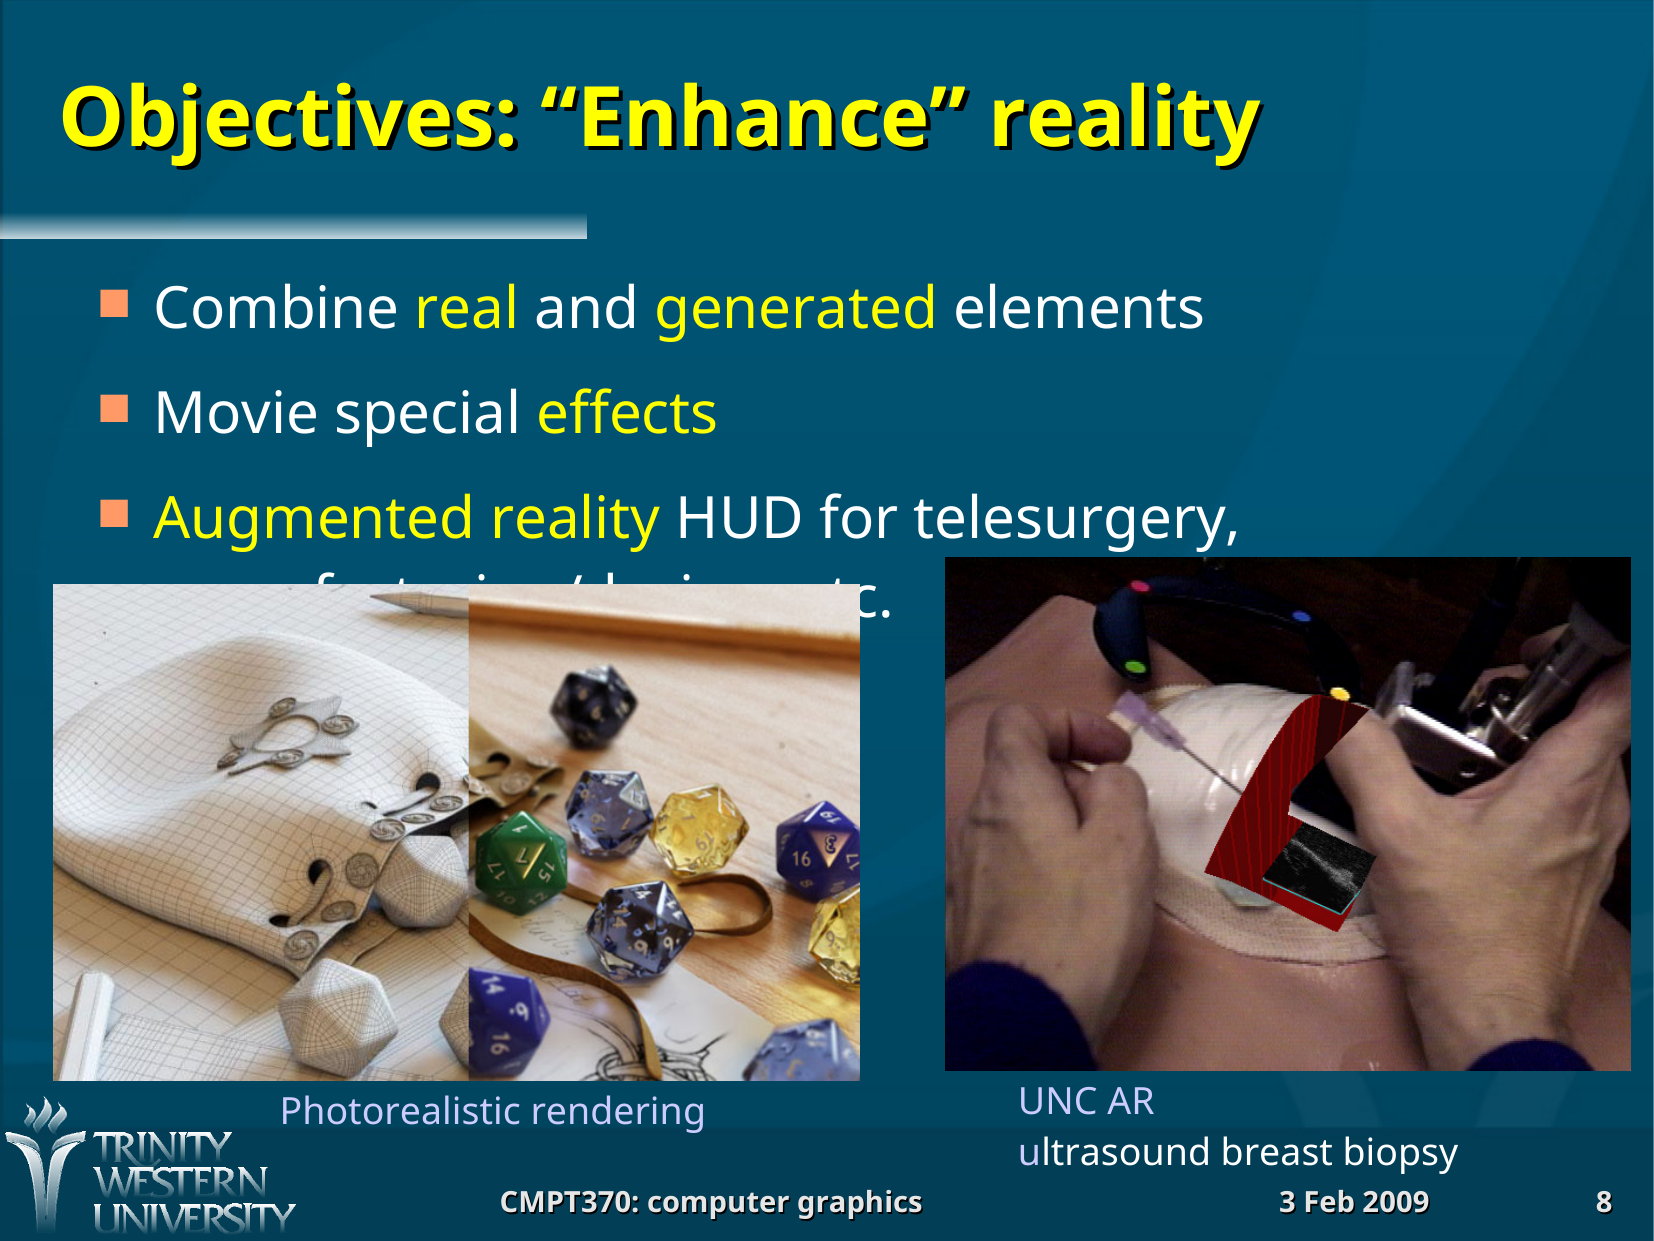

# Objectives: “Enhance” reality
Combine real and generated elements
Movie special effects
Augmented reality HUD for telesurgery, manufacturing/design, etc.
UNC AR
ultrasound breast biopsy
Photorealistic rendering
CMPT370: computer graphics
3 Feb 2009
8